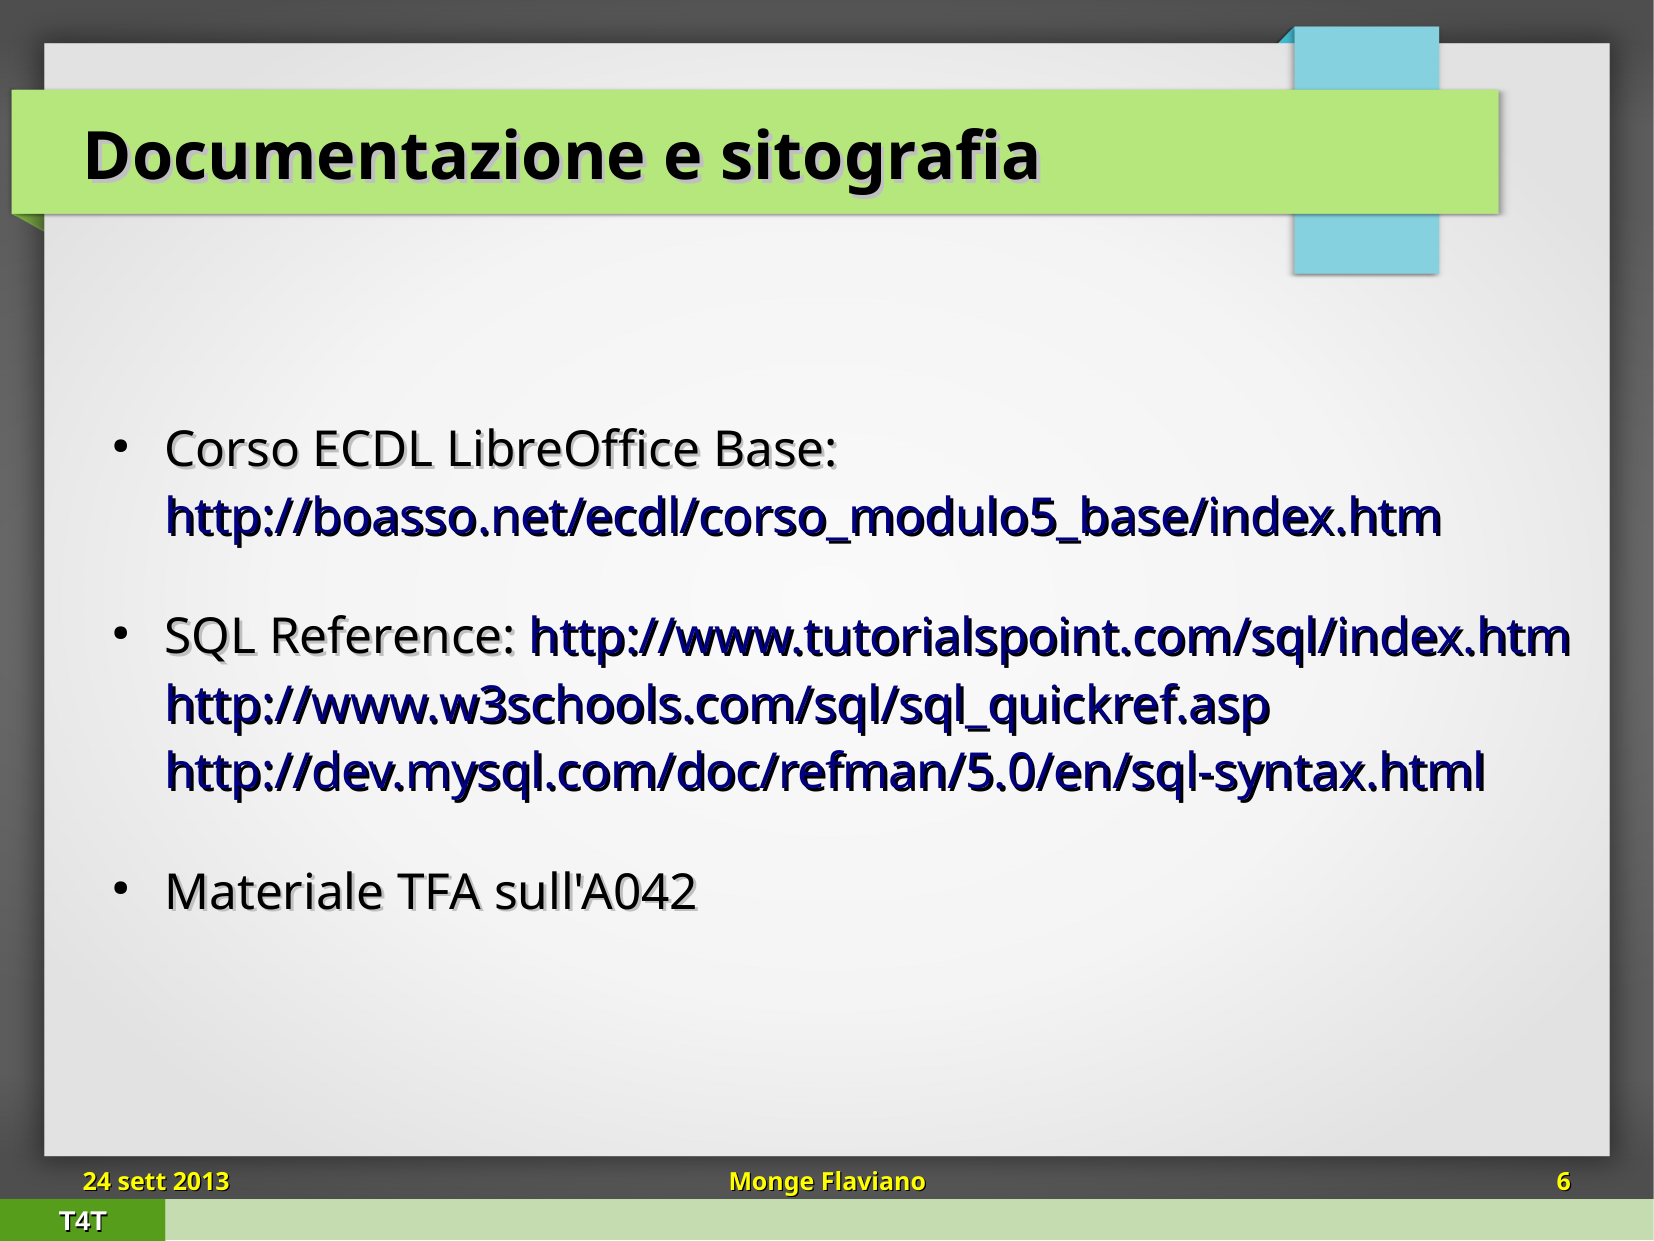

# Documentazione e sitografia
Corso ECDL LibreOffice Base: http://boasso.net/ecdl/corso_modulo5_base/index.htm
SQL Reference: http://www.tutorialspoint.com/sql/index.htm
http://www.w3schools.com/sql/sql_quickref.asp
http://dev.mysql.com/doc/refman/5.0/en/sql-syntax.html
Materiale TFA sull'A042
24 sett 2013
Monge Flaviano
6